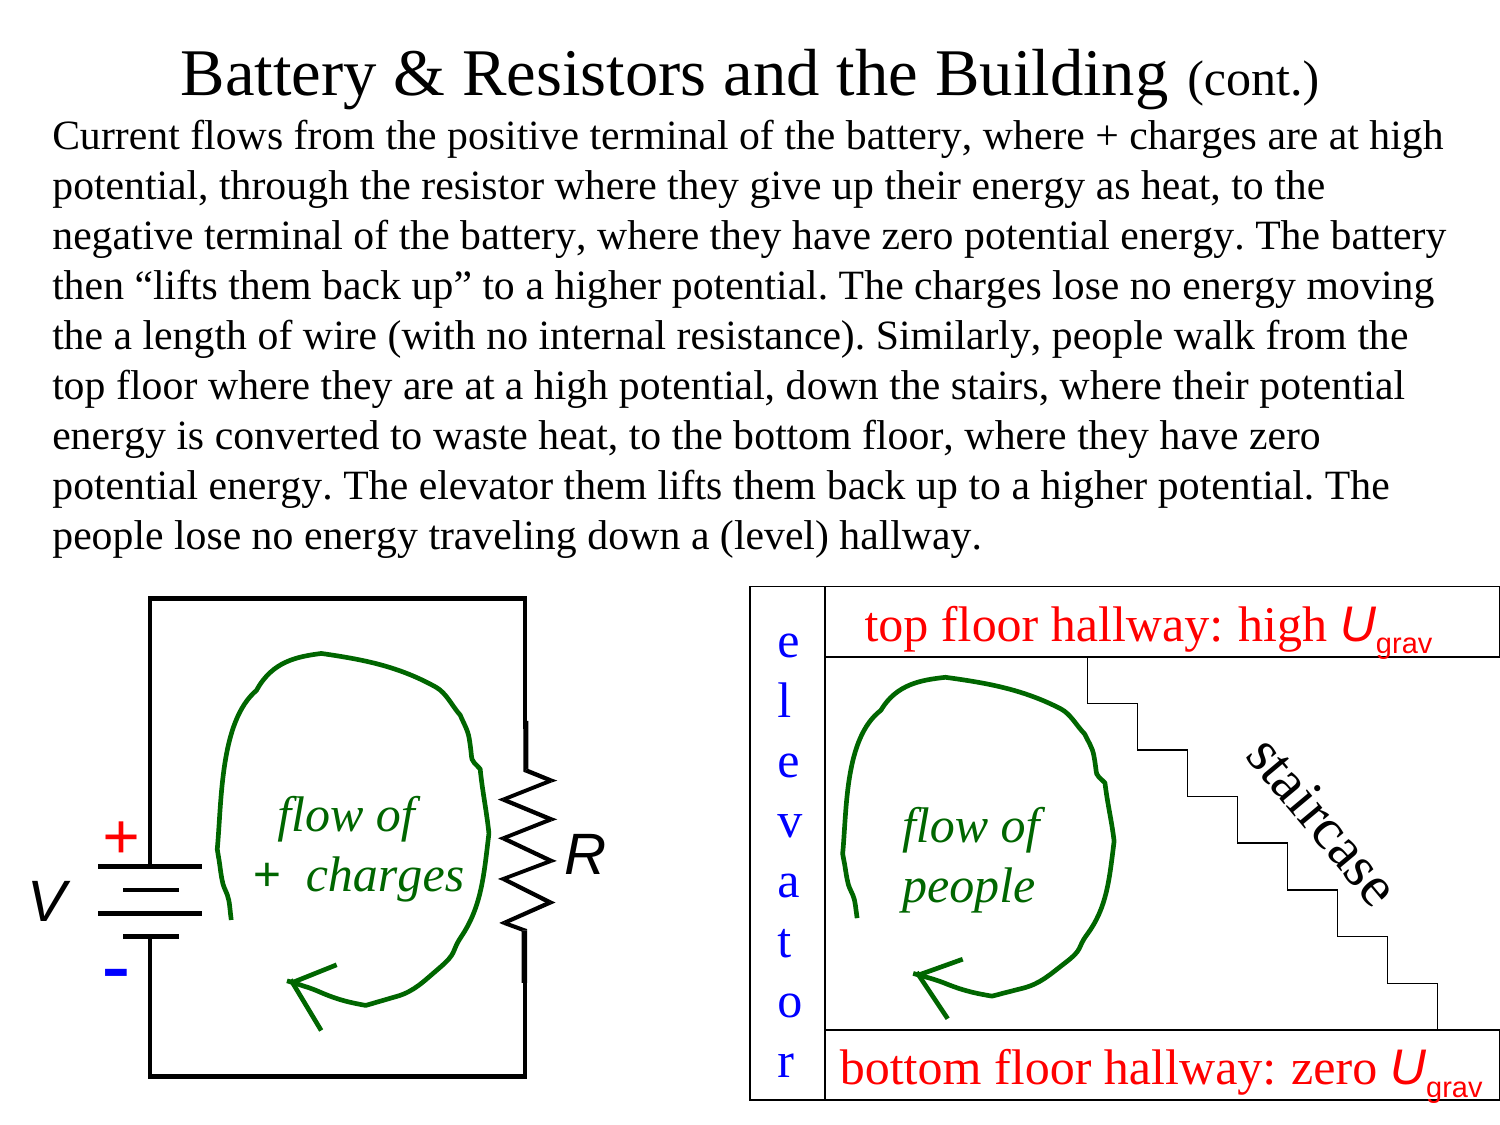

# Battery & Resistors and the Building (cont.)
Current flows from the positive terminal of the battery, where + charges are at high potential, through the resistor where they give up their energy as heat, to the negative terminal of the battery, where they have zero potential energy. The battery then “lifts them back up” to a higher potential. The charges lose no energy moving the a length of wire (with no internal resistance). Similarly, people walk from the top floor where they are at a high potential, down the stairs, where their potential energy is converted to waste heat, to the bottom floor, where they have zero potential energy. The elevator them lifts them back up to a higher potential. The people lose no energy traveling down a (level) hallway.
top floor hallway: high Ugrav
elevator
 flow of
+ charges
+
flow of
people
R
staircase
V
-
bottom floor hallway: zero Ugrav